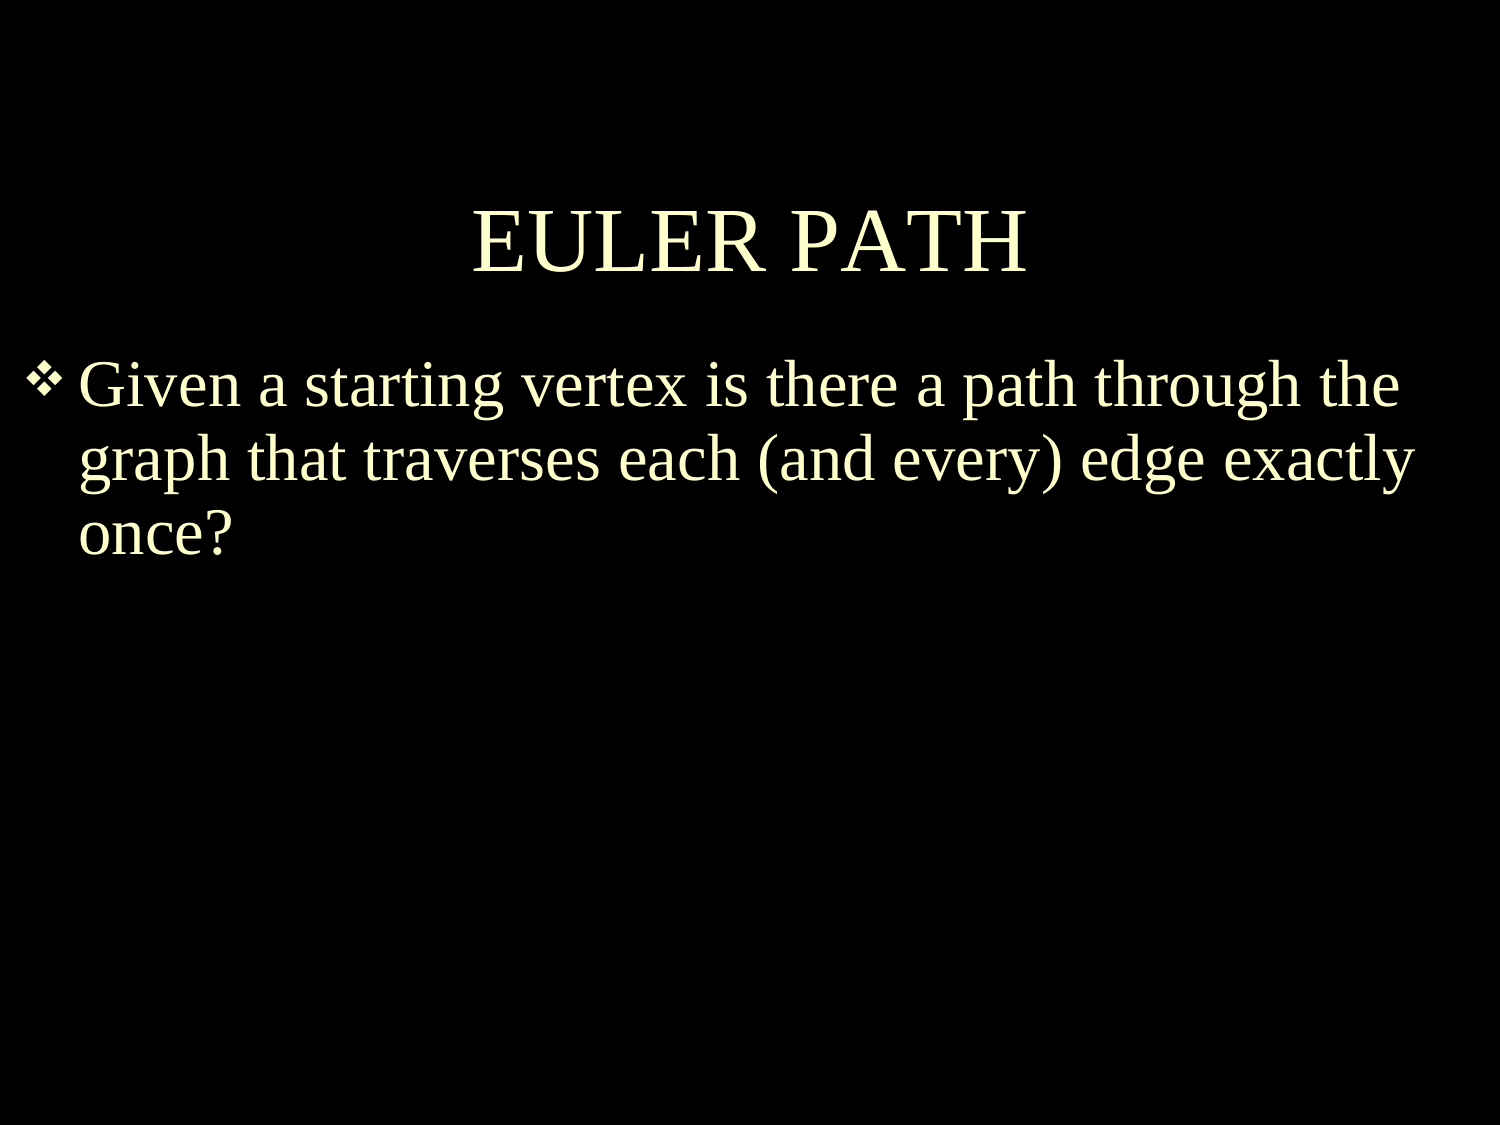

# EULER PATH
Given a starting vertex is there a path through the graph that traverses each (and every) edge exactly once?